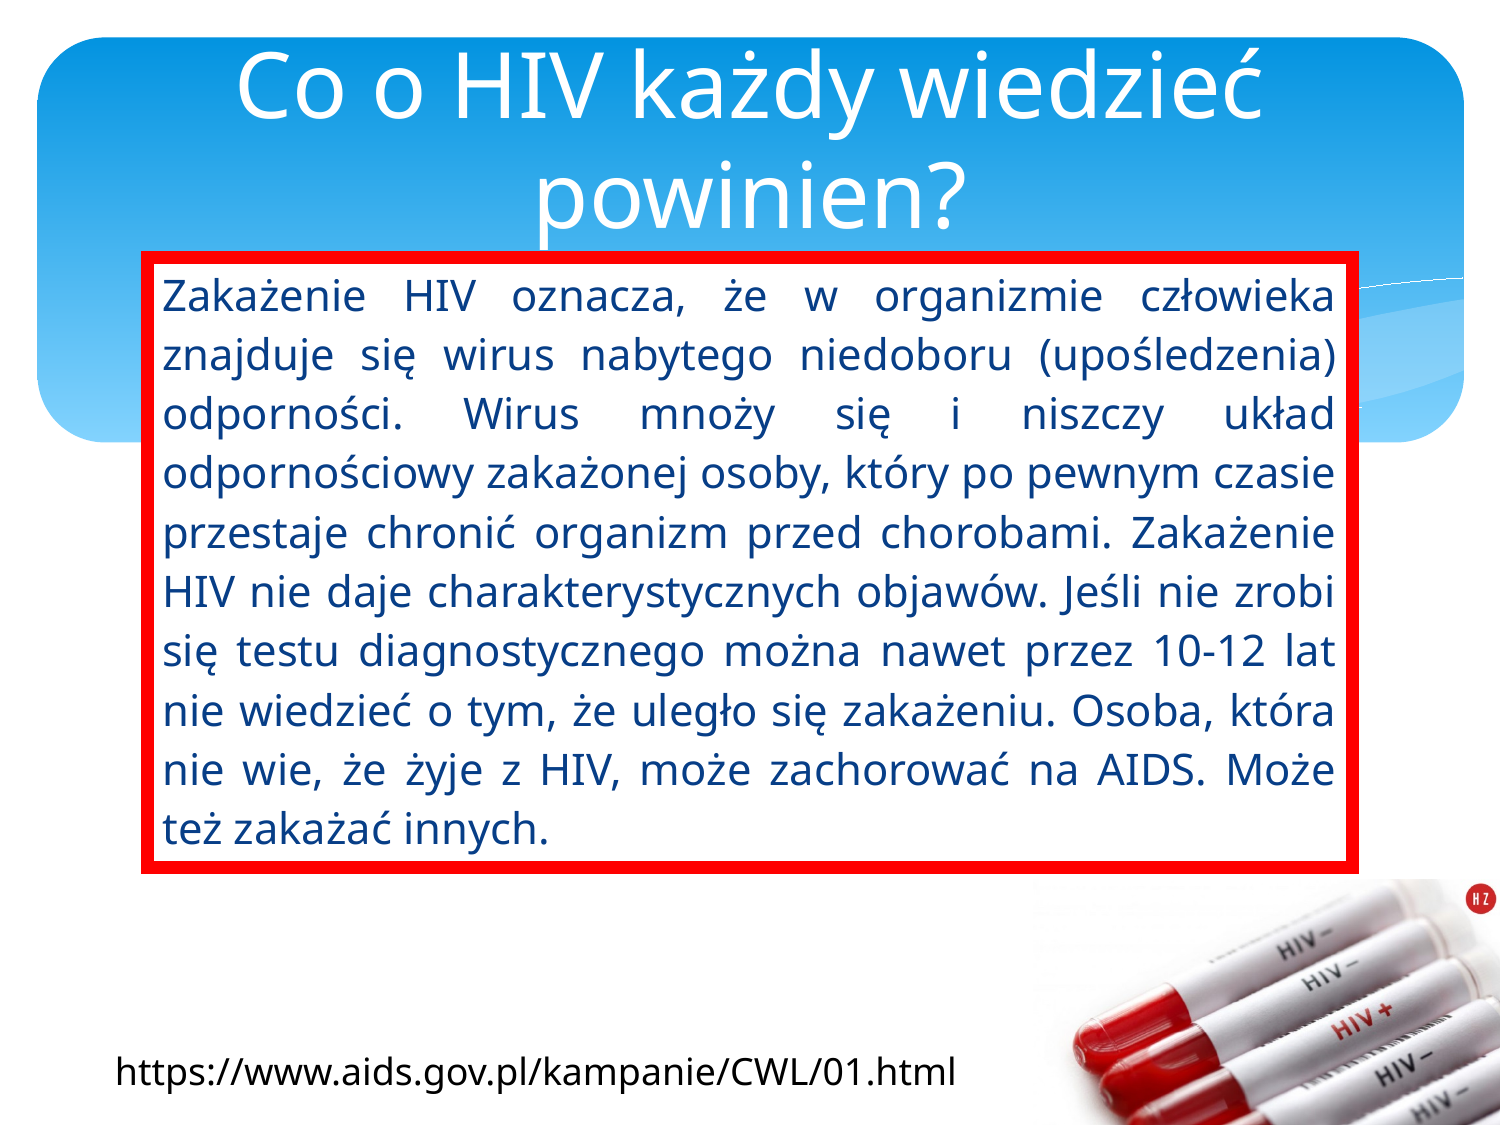

Co o HIV każdy wiedzieć powinien?
# Zakażenie HIV oznacza, że w organizmie człowieka znajduje się wirus nabytego niedoboru (upośledzenia) odporności. Wirus mnoży się i niszczy układ odpornościowy zakażonej osoby, który po pewnym czasie przestaje chronić organizm przed chorobami. Zakażenie HIV nie daje charakterystycznych objawów. Jeśli nie zrobi się testu diagnostycznego można nawet przez 10-12 lat nie wiedzieć o tym, że uległo się zakażeniu. Osoba, która nie wie, że żyje z HIV, może zachorować na AIDS. Może też zakażać innych.
https://www.aids.gov.pl/kampanie/CWL/01.html